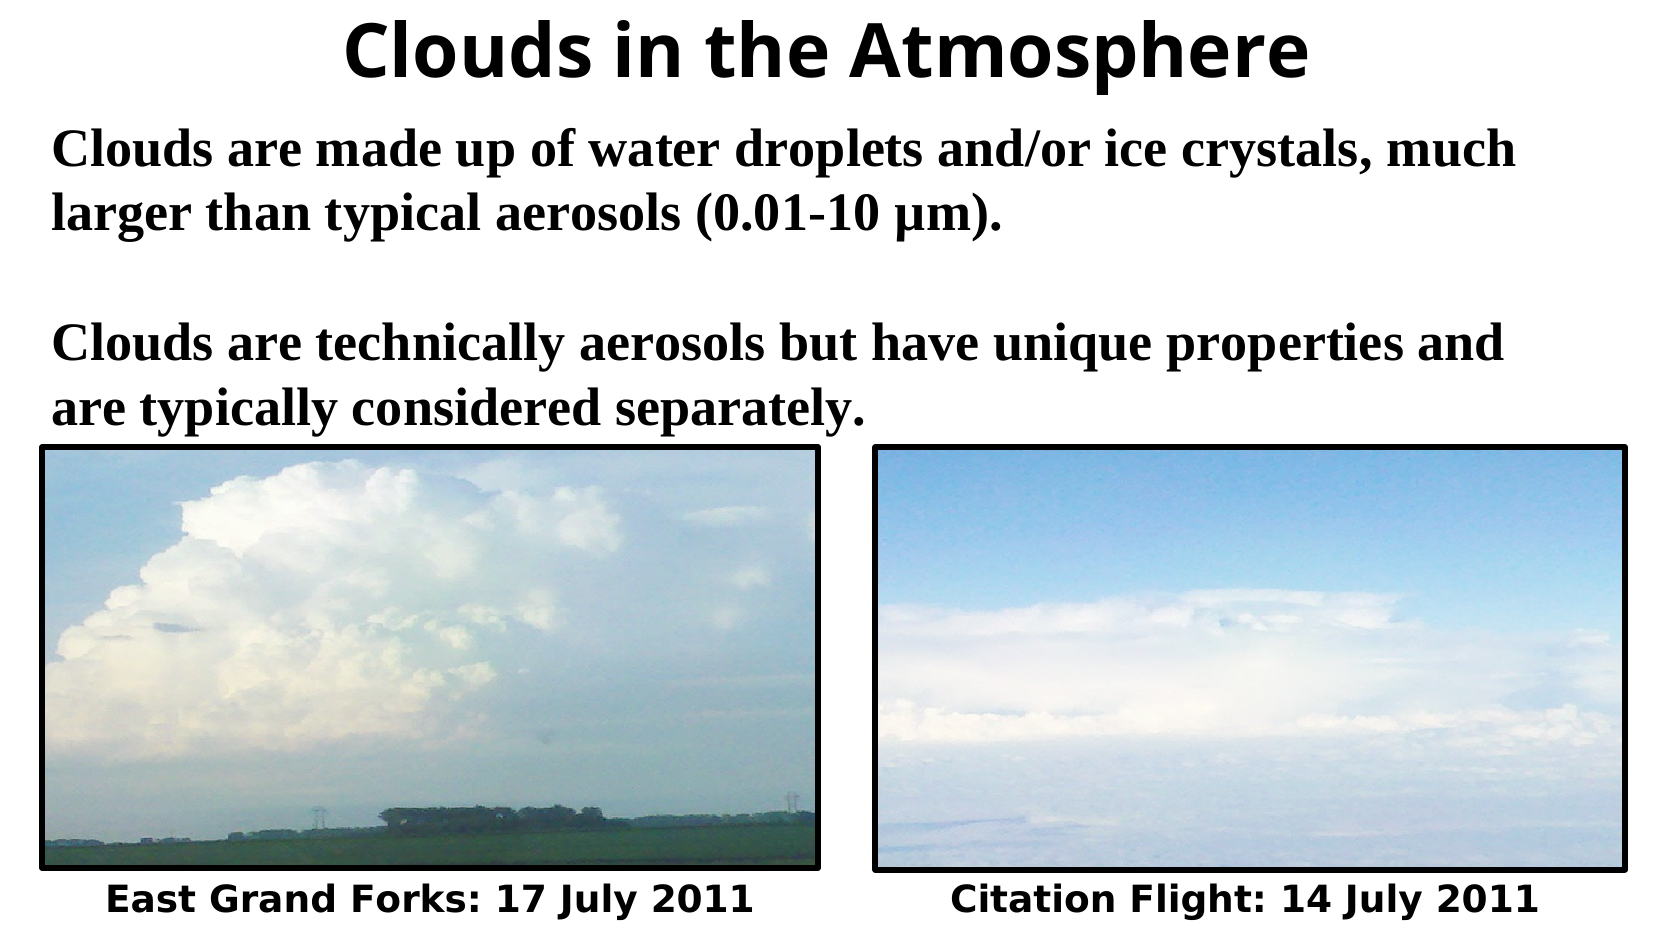

# Clouds in the Atmosphere
Clouds are made up of water droplets and/or ice crystals, much larger than typical aerosols (0.01-10 µm).
Clouds are technically aerosols but have unique properties and are typically considered separately.
East Grand Forks: 17 July 2011
Citation Flight: 14 July 2011